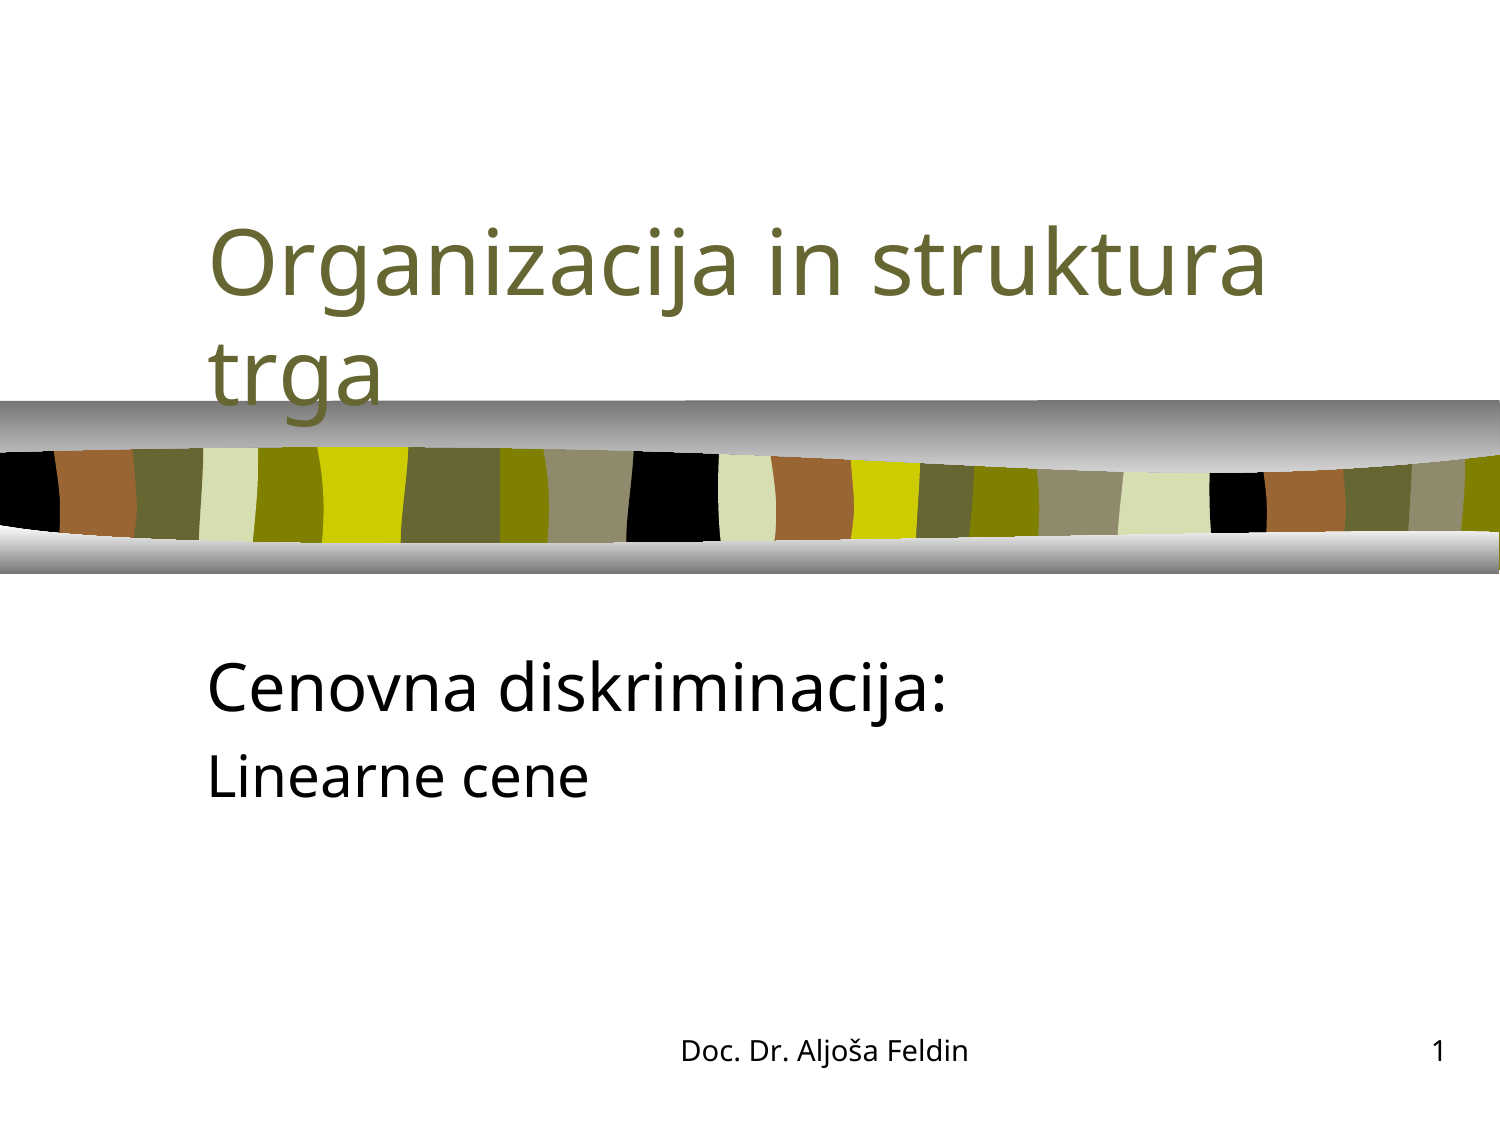

Organizacija in struktura trga
Cenovna diskriminacija:
Linearne cene
Doc. Dr. Aljoša Feldin